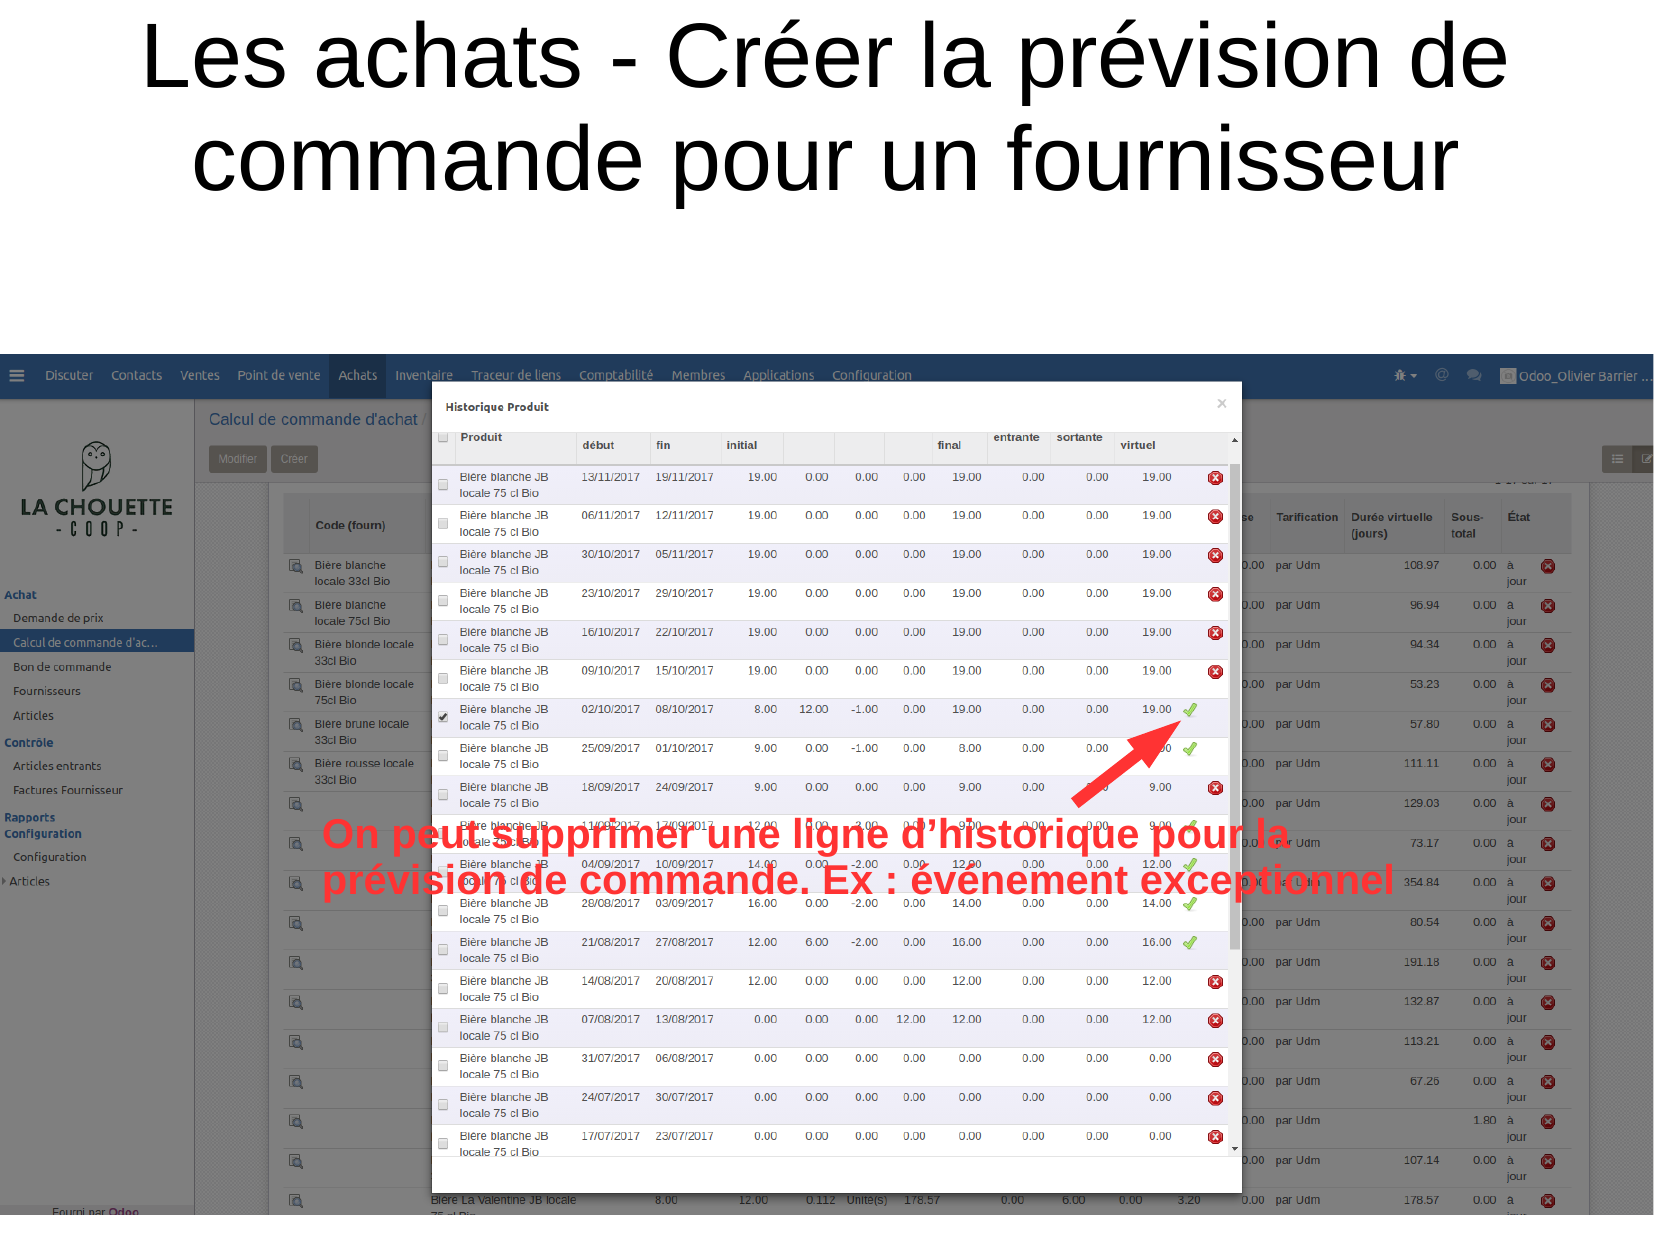

# Les achats - Créer la prévision de commande pour un fournisseur
On peut supprimer une ligne d’historique pour la prévision de commande. Ex : événement exceptionnel